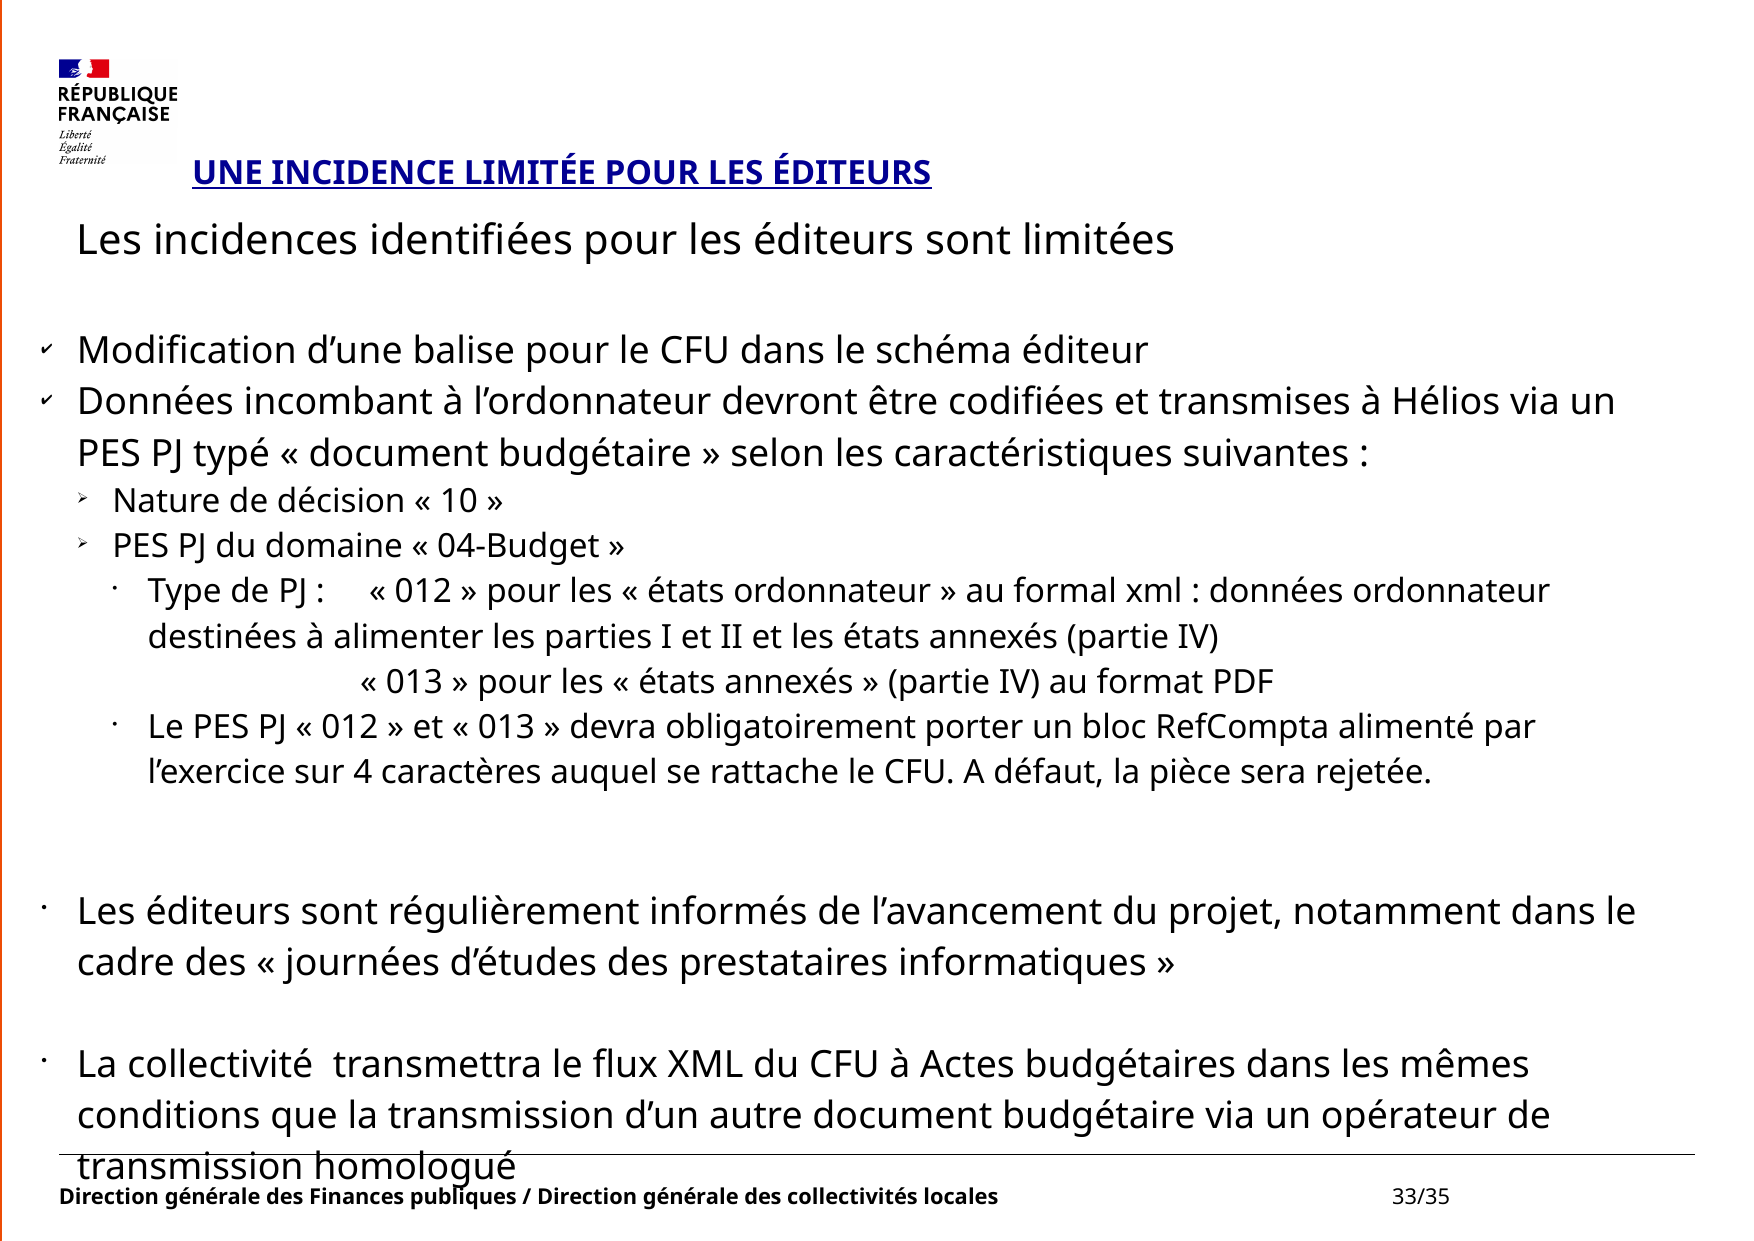

UNE INCIDENCE LIMITÉE POUR LES ÉDITEURS
Les incidences identifiées pour les éditeurs sont limitées
Modification d’une balise pour le CFU dans le schéma éditeur
Données incombant à l’ordonnateur devront être codifiées et transmises à Hélios via un PES PJ typé « document budgétaire » selon les caractéristiques suivantes :
Nature de décision « 10 »
PES PJ du domaine « 04-Budget »
Type de PJ : 	« 012 » pour les « états ordonnateur » au formal xml : données ordonnateur destinées à alimenter les parties I et II et les états annexés (partie IV)
« 013 » pour les « états annexés » (partie IV) au format PDF
Le PES PJ « 012 » et « 013 » devra obligatoirement porter un bloc RefCompta alimenté par l’exercice sur 4 caractères auquel se rattache le CFU. A défaut, la pièce sera rejetée.
Les éditeurs sont régulièrement informés de l’avancement du projet, notamment dans le cadre des « journées d’études des prestataires informatiques »
La collectivité transmettra le flux XML du CFU à Actes budgétaires dans les mêmes conditions que la transmission d’un autre document budgétaire via un opérateur de transmission homologué